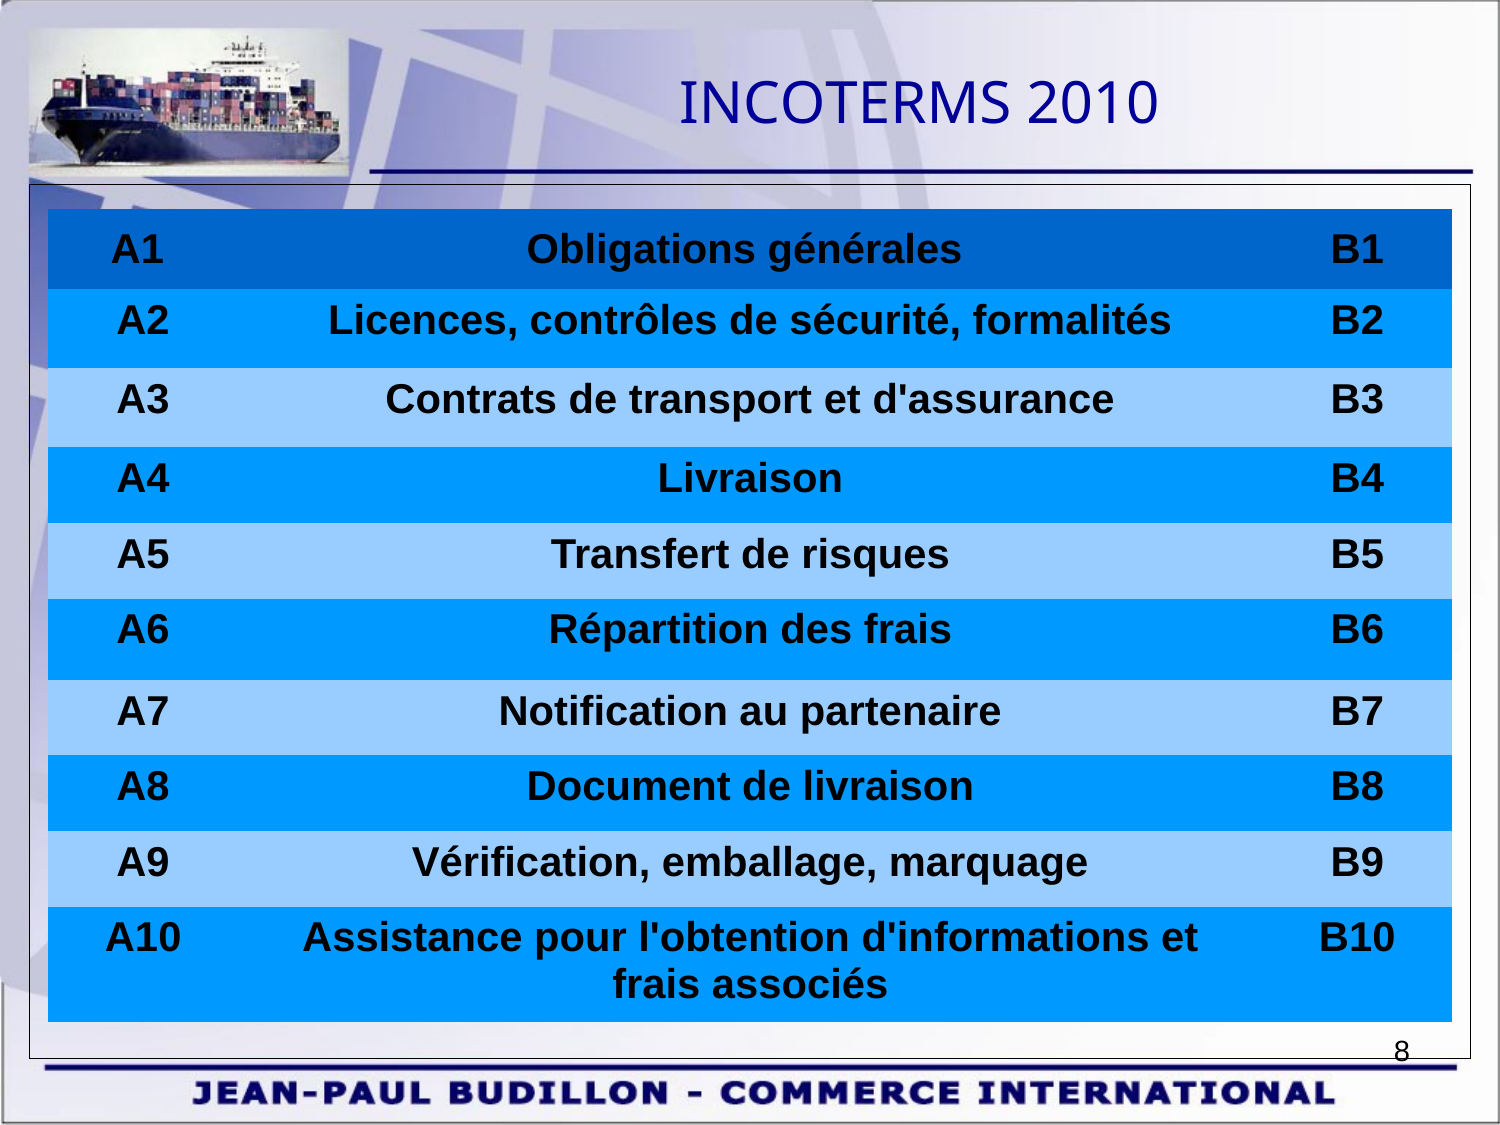

# INCOTERMS 2010
| A1 | Obligations générales | B1 |
| --- | --- | --- |
| A2 | Licences, contrôles de sécurité, formalités | B2 |
| A3 | Contrats de transport et d'assurance | B3 |
| A4 | Livraison | B4 |
| A5 | Transfert de risques | B5 |
| A6 | Répartition des frais | B6 |
| A7 | Notification au partenaire | B7 |
| A8 | Document de livraison | B8 |
| A9 | Vérification, emballage, marquage | B9 |
| A10 | Assistance pour l'obtention d'informations et frais associés | B10 |
8